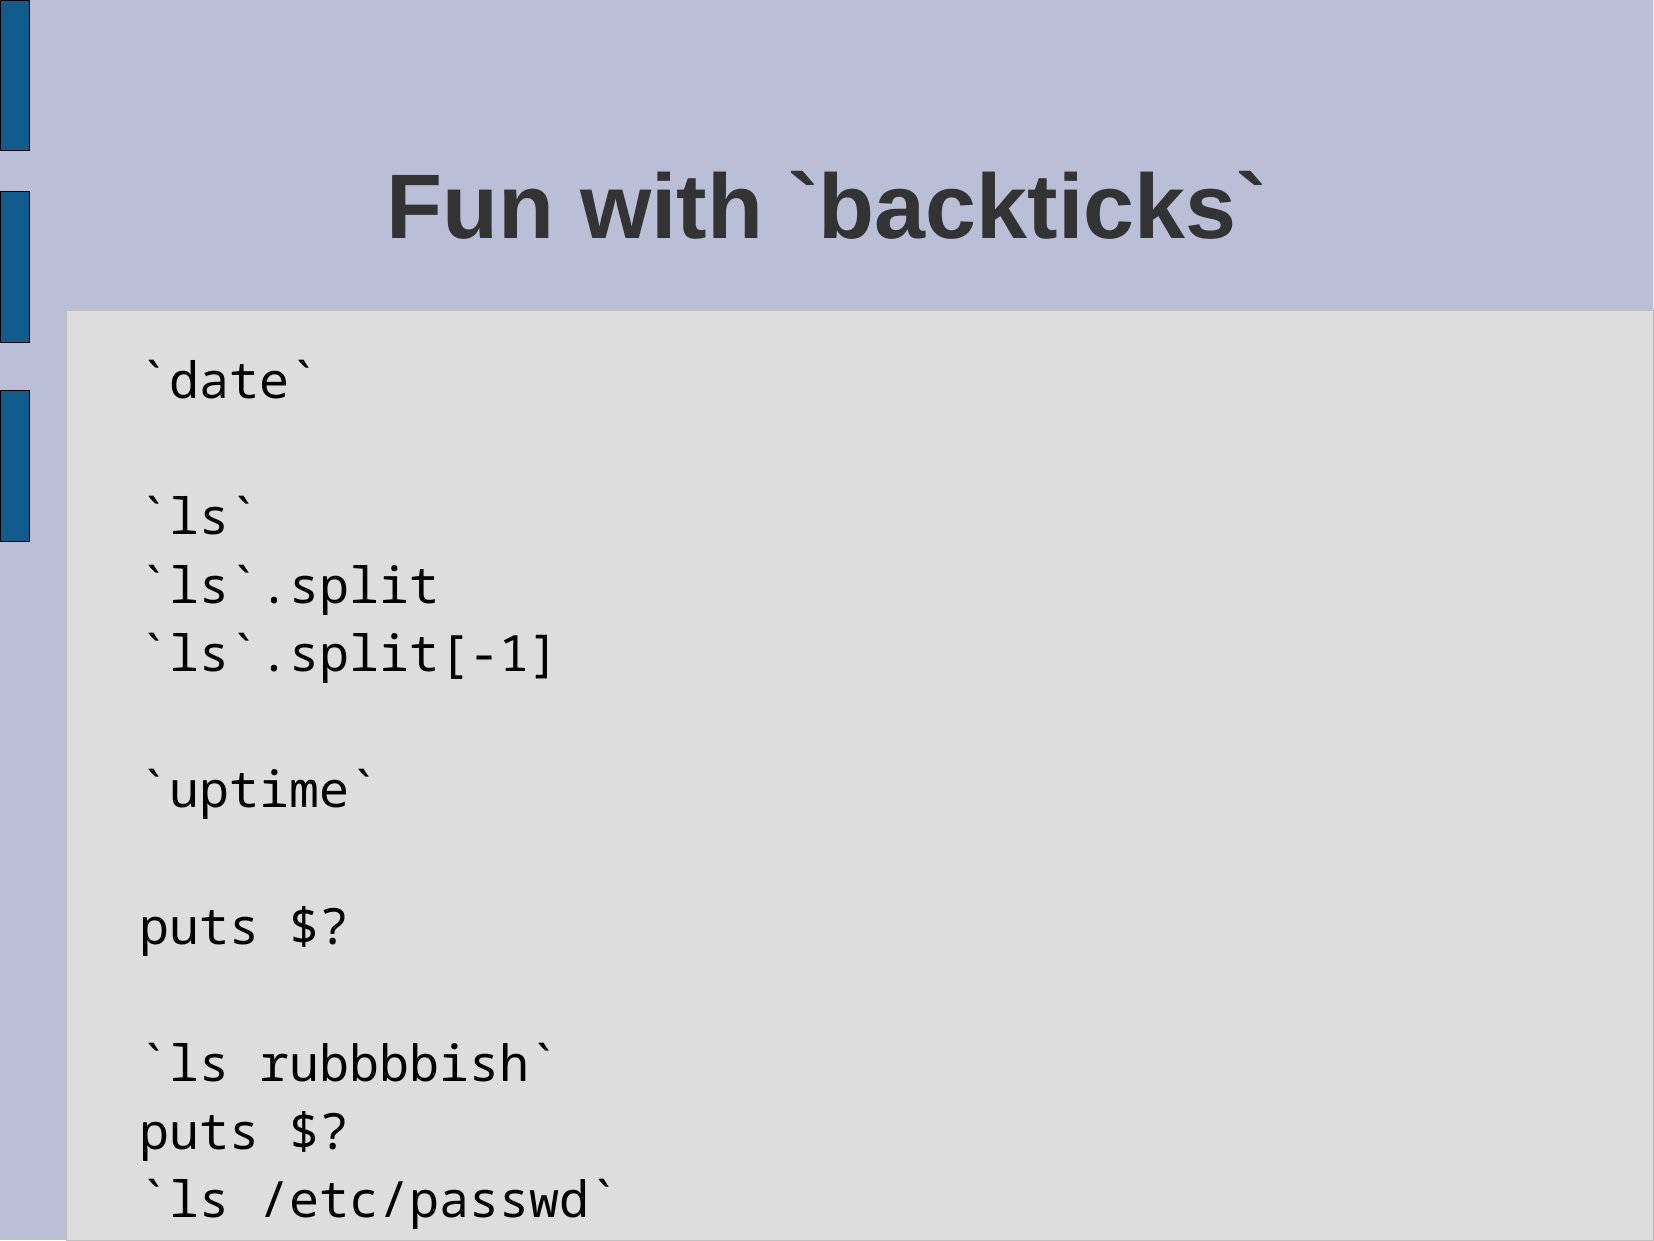

#
Fun with `backticks`
`date`
`ls`
`ls`.split
`ls`.split[-1]
`uptime`
puts $?
`ls rubbbbish`
puts $?
`ls /etc/passwd`
puts $?